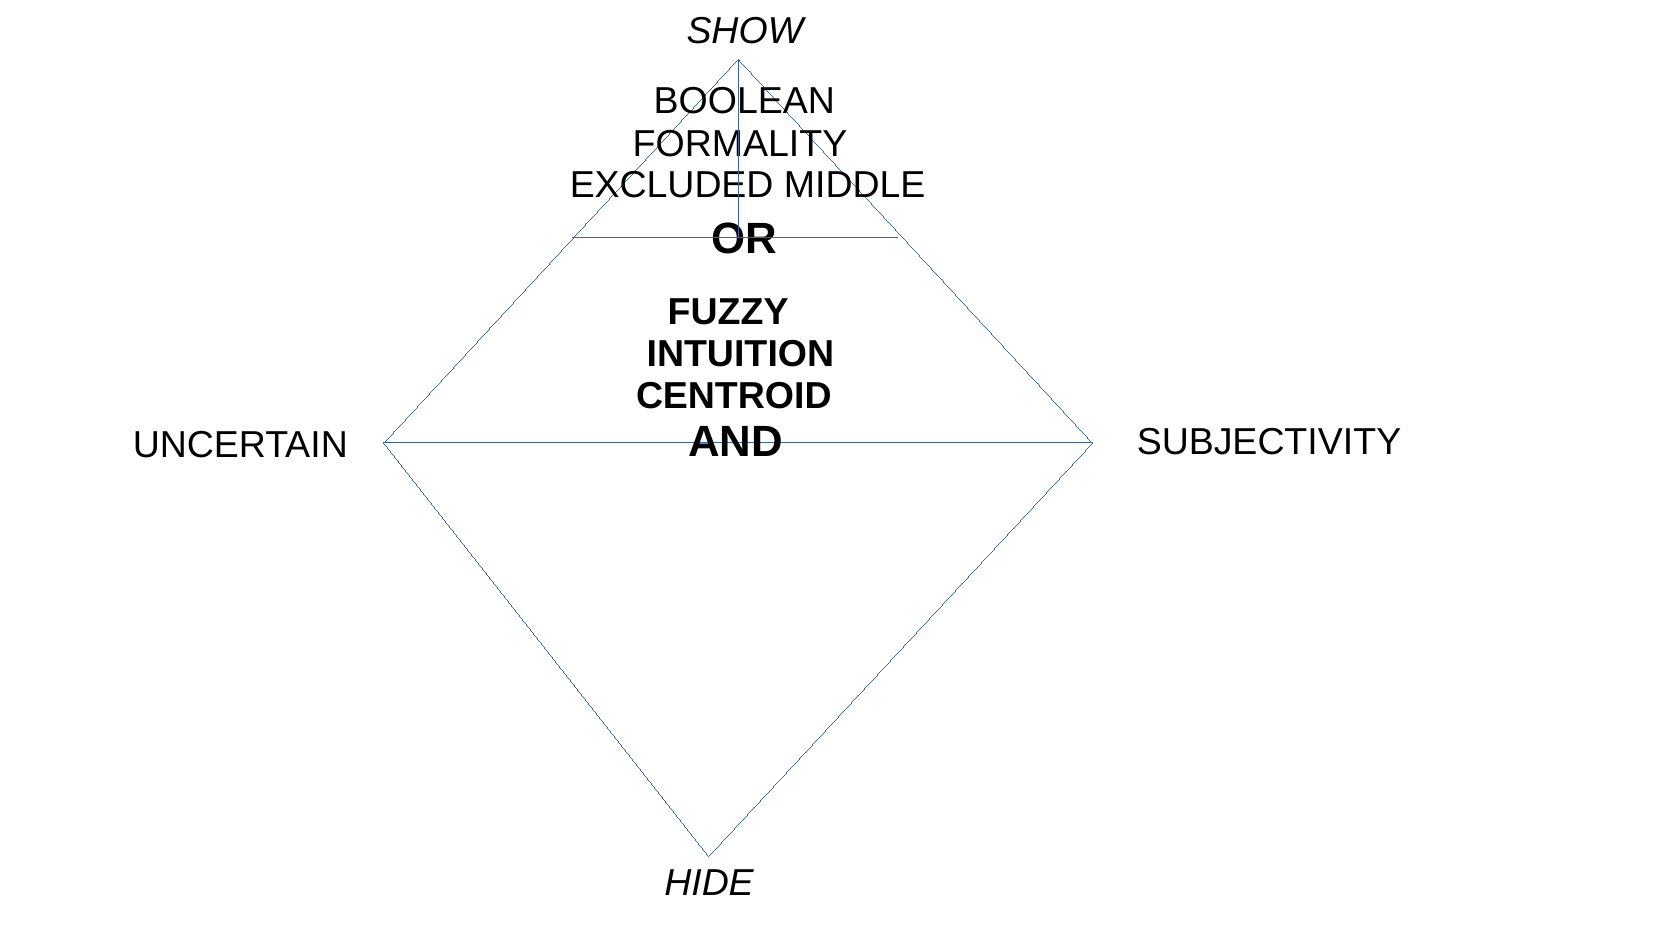

SHOW
 BOOLEAN
 FORMALITY
EXCLUDED MIDDLE
OR
 FUZZY
 INTUITION
 CENTROID
 AND
SUBJECTIVITY
UNCERTAIN
HIDE